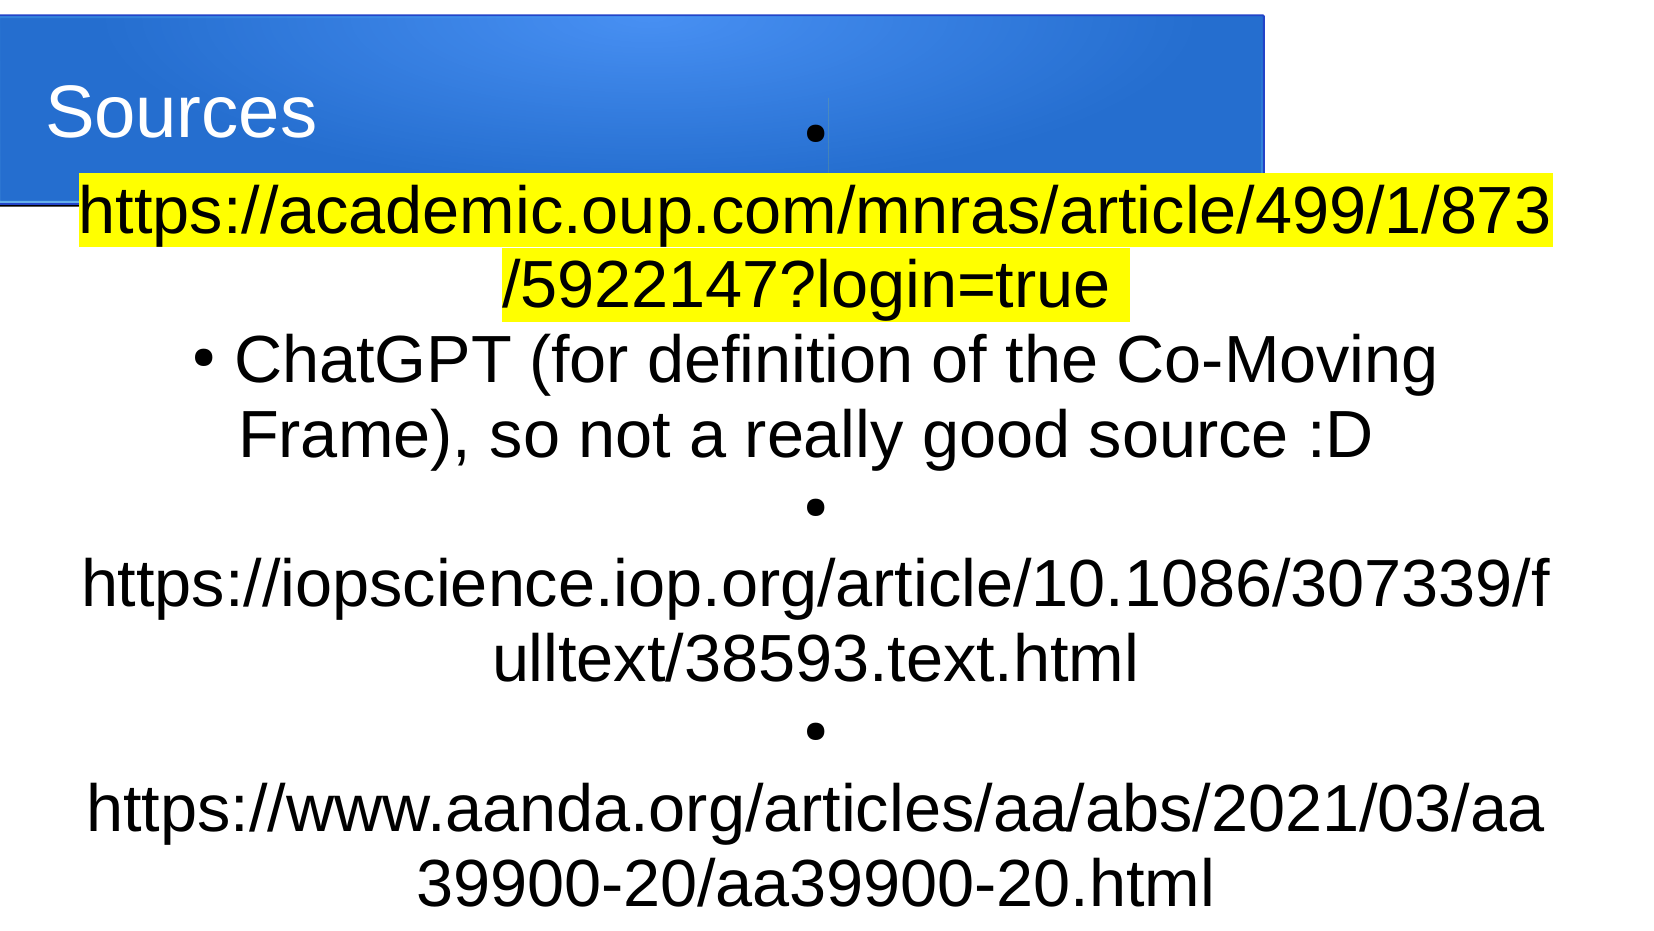

# Sources
 https://academic.oup.com/mnras/article/499/1/873/5922147?login=true
 ChatGPT (for definition of the Co-Moving Frame), so not a really good source :D
 https://iopscience.iop.org/article/10.1086/307339/fulltext/38593.text.html
 https://www.aanda.org/articles/aa/abs/2021/03/aa39900-20/aa39900-20.html